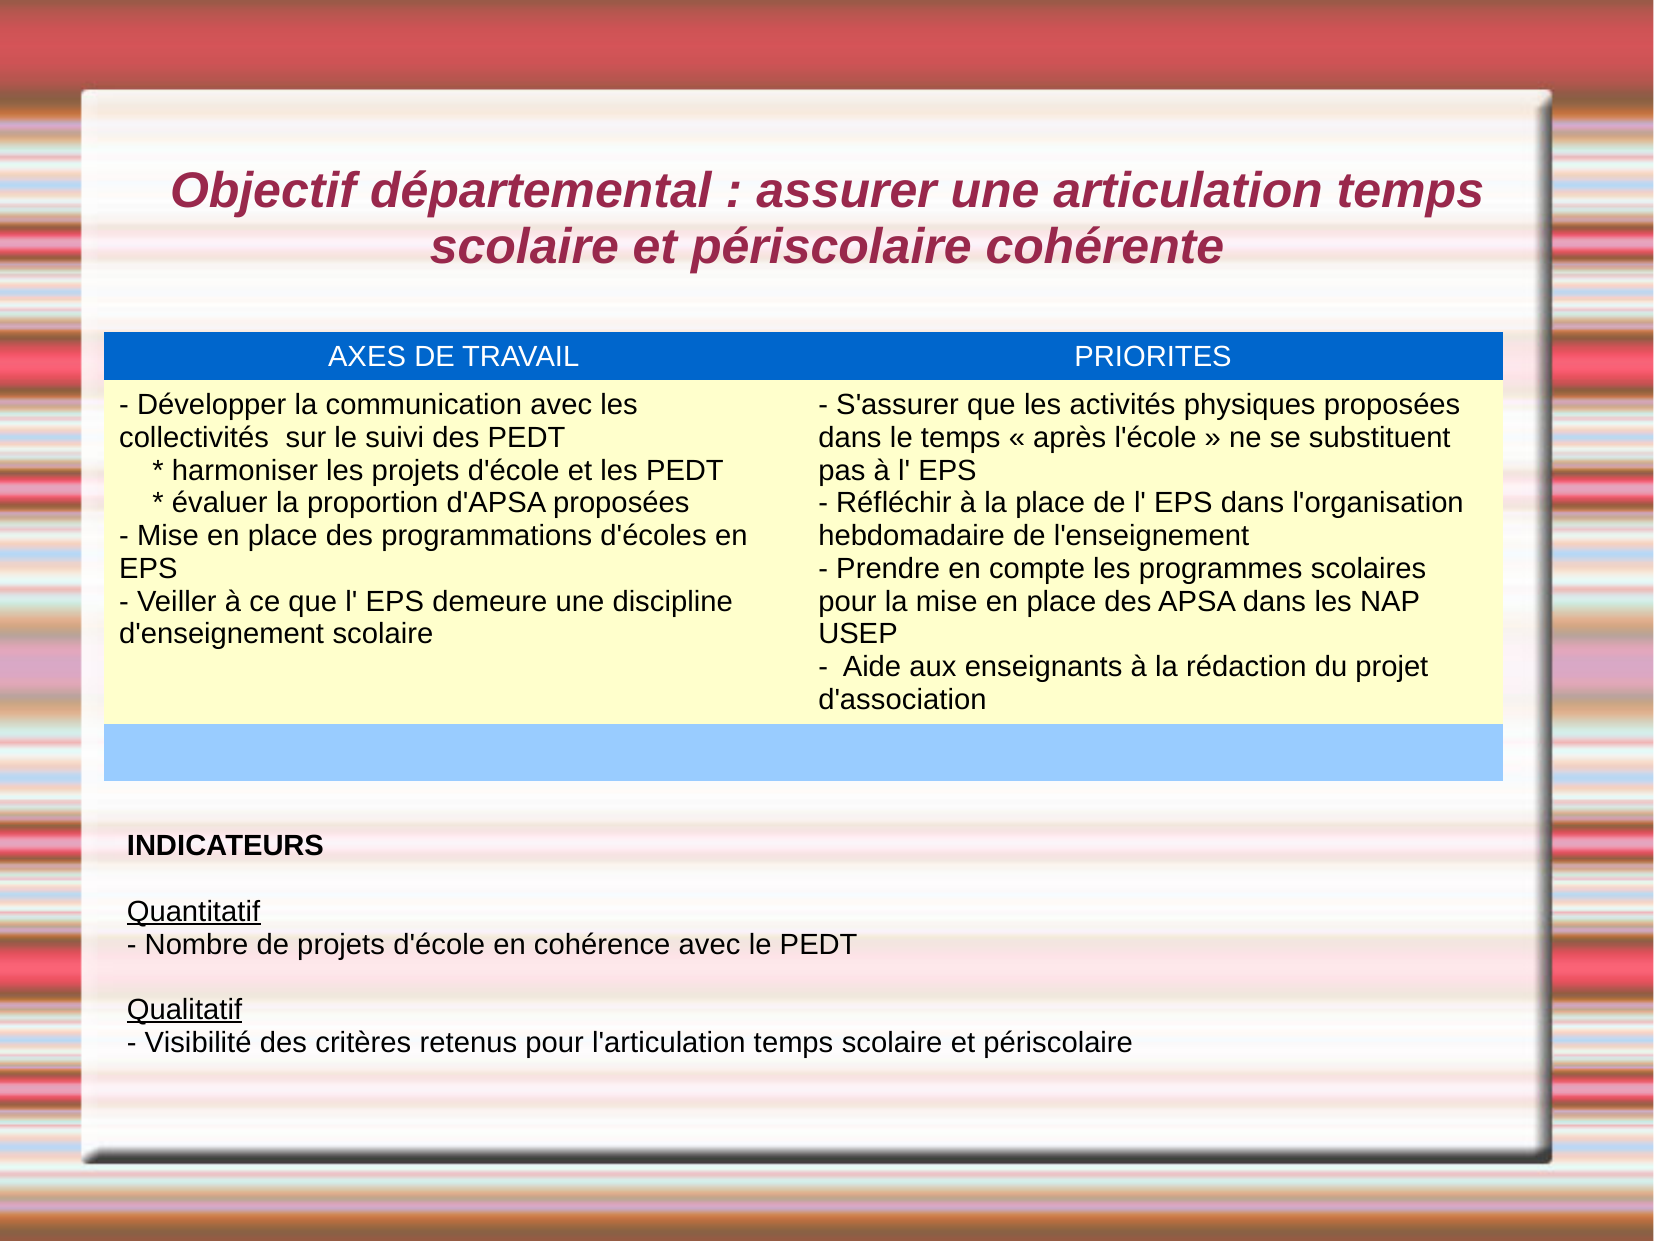

# Objectif départemental : assurer une articulation temps scolaire et périscolaire cohérente
| AXES DE TRAVAIL | PRIORITES |
| --- | --- |
| - Développer la communication avec les collectivités  sur le suivi des PEDT \* harmoniser les projets d'école et les PEDT \* évaluer la proportion d'APSA proposées - Mise en place des programmations d'écoles en EPS - Veiller à ce que l' EPS demeure une discipline d'enseignement scolaire | - S'assurer que les activités physiques proposées dans le temps « après l'école » ne se substituent pas à l' EPS - Réfléchir à la place de l' EPS dans l'organisation hebdomadaire de l'enseignement - Prendre en compte les programmes scolaires pour la mise en place des APSA dans les NAP USEP - Aide aux enseignants à la rédaction du projet d'association |
| | |
| INDICATEURS  Quantitatif - Nombre de projets d'école en cohérence avec le PEDT Qualitatif  - Visibilité des critères retenus pour l'articulation temps scolaire et périscolaire |
| --- |